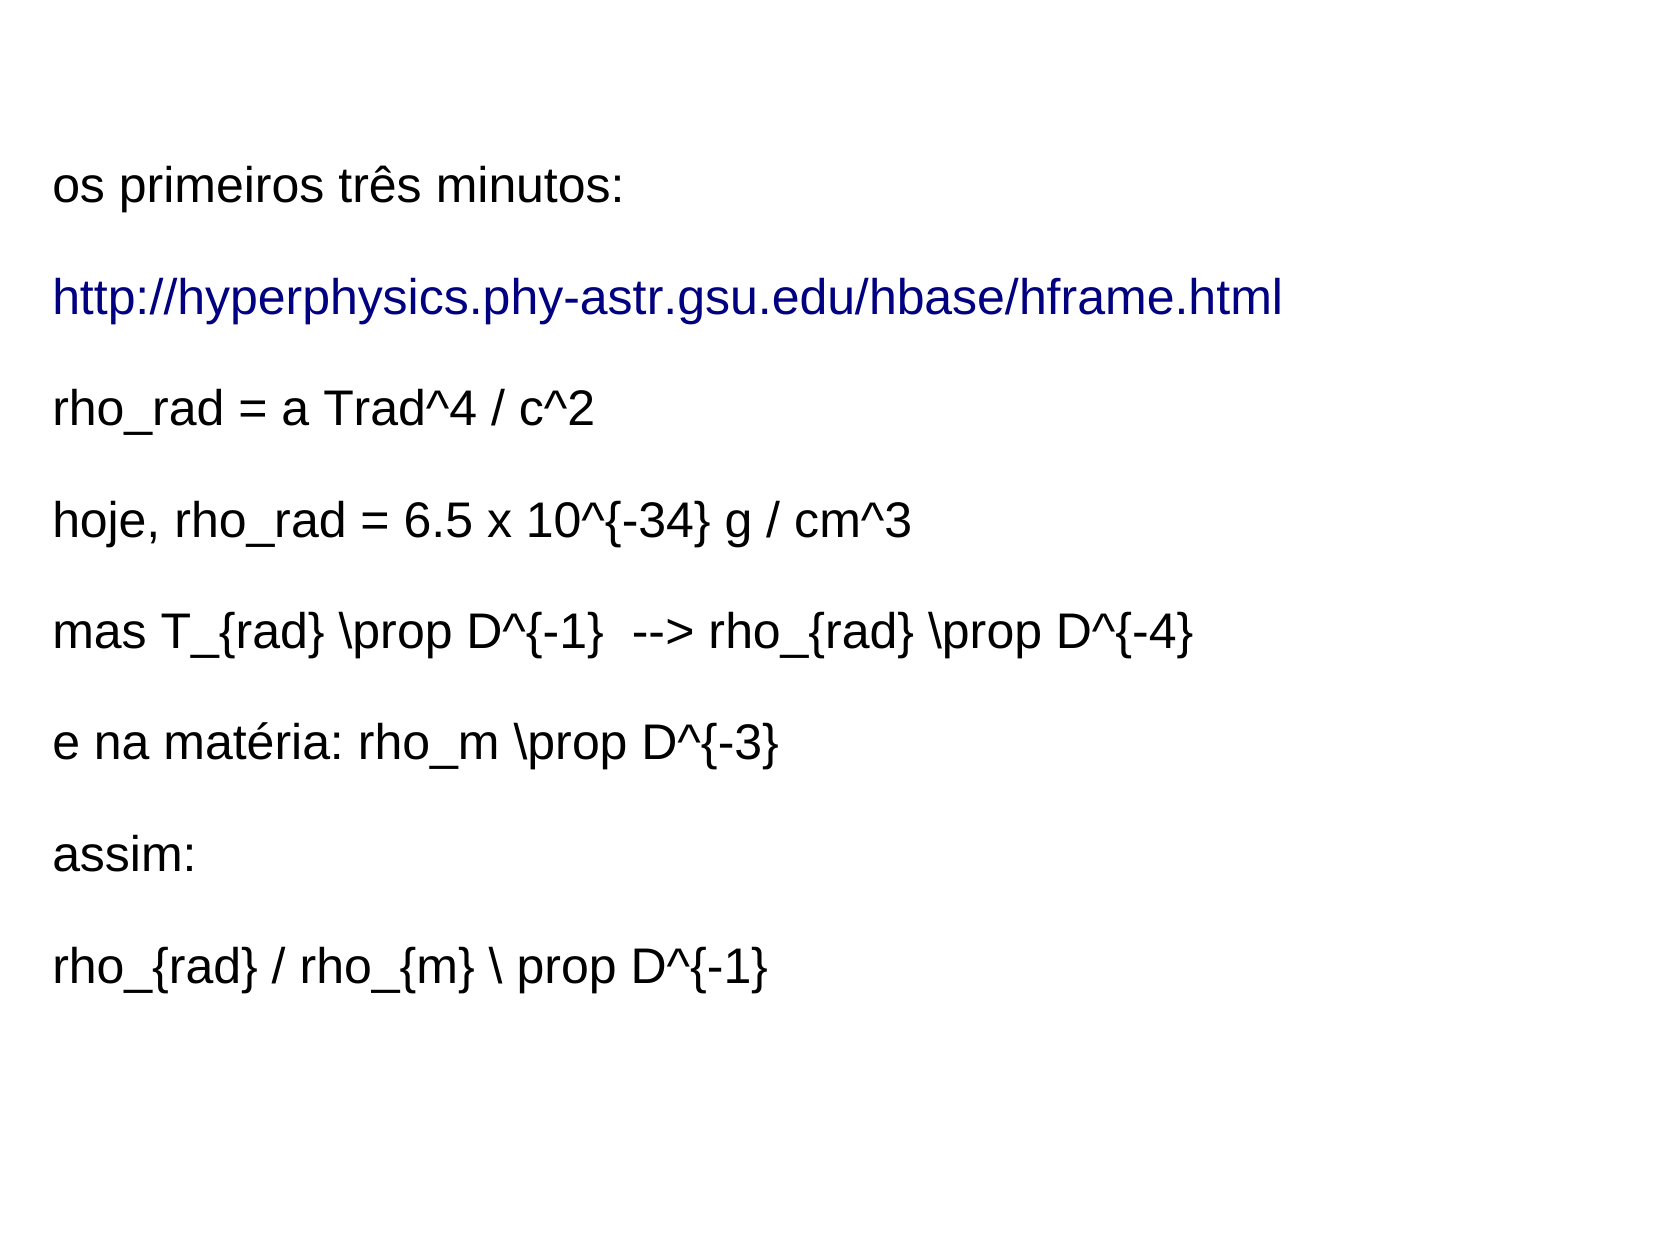

os primeiros três minutos:
http://hyperphysics.phy-astr.gsu.edu/hbase/hframe.html
rho_rad = a Trad^4 / c^2
hoje, rho_rad = 6.5 x 10^{-34} g / cm^3
mas T_{rad} \prop D^{-1} --> rho_{rad} \prop D^{-4}
e na matéria: rho_m \prop D^{-3}
assim:
rho_{rad} / rho_{m} \ prop D^{-1}